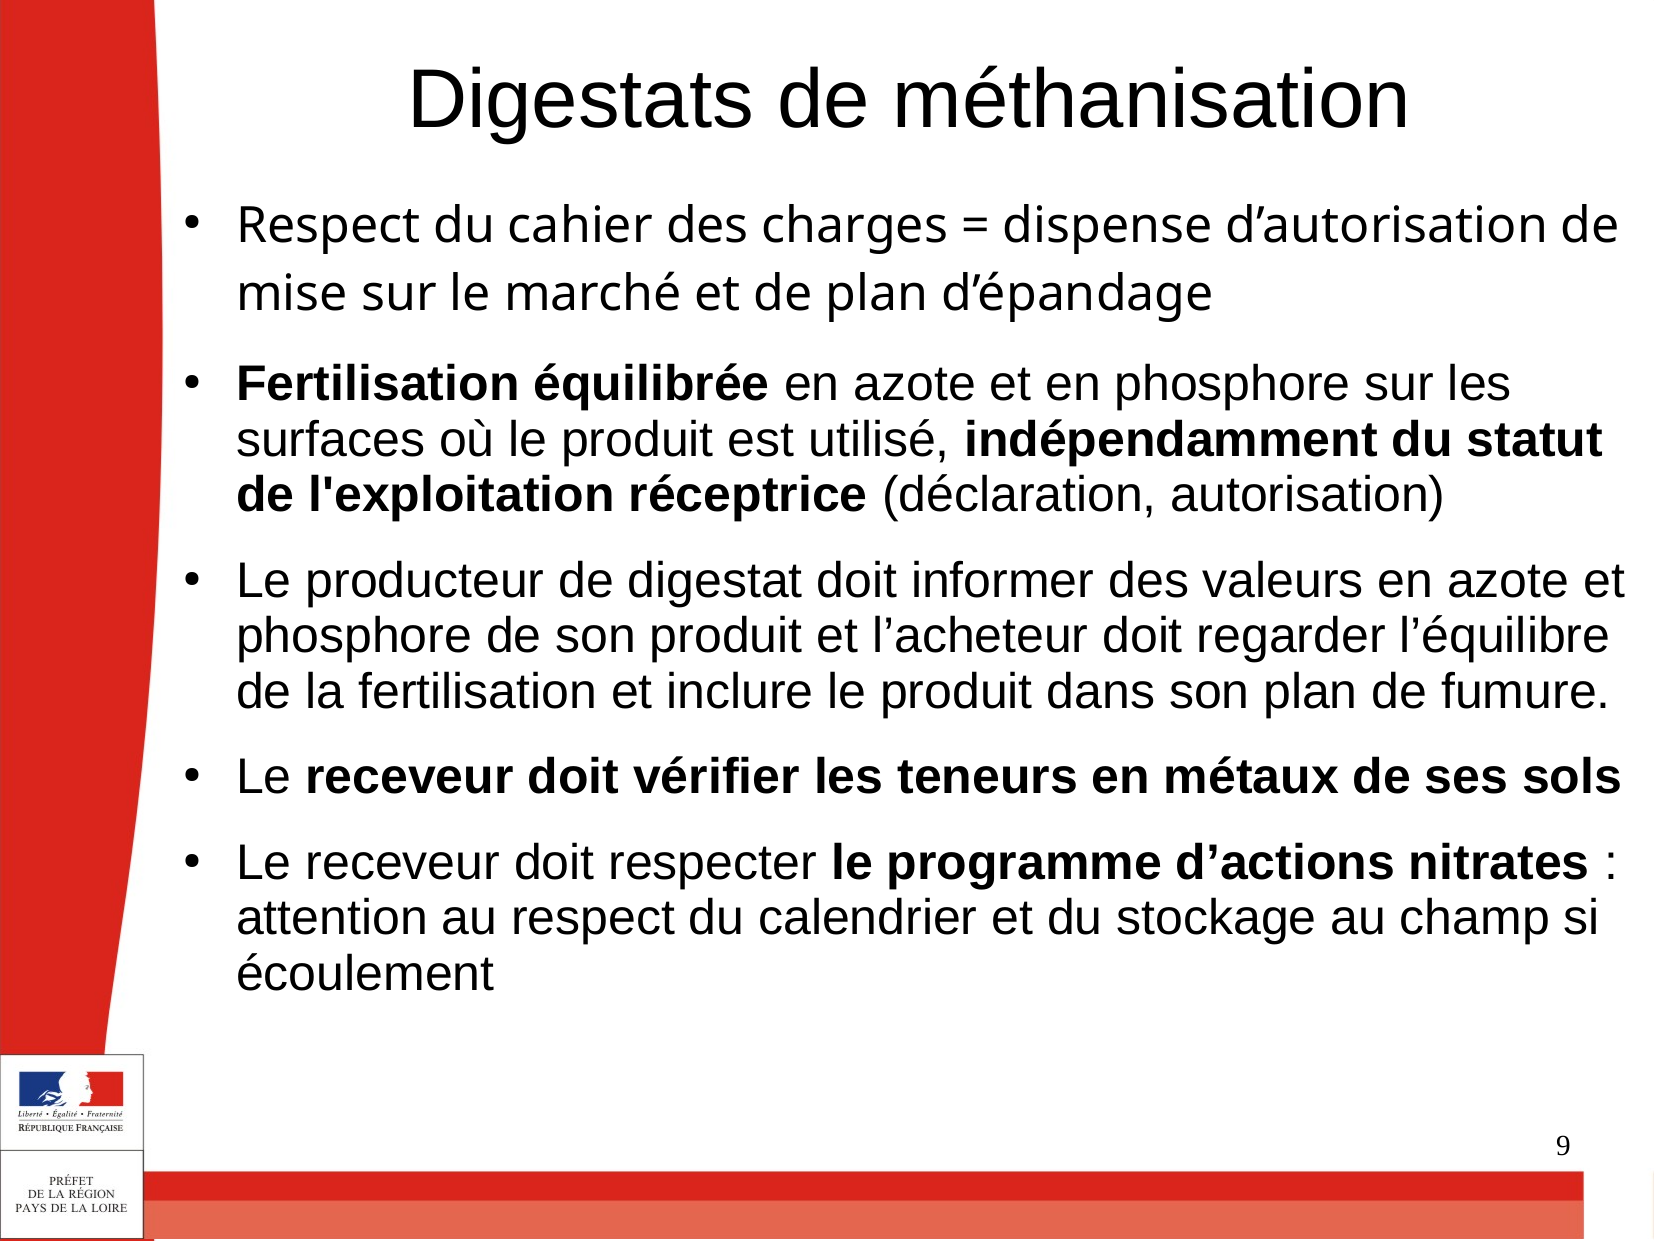

# Digestats de méthanisation
Respect du cahier des charges = dispense d’autorisation de mise sur le marché et de plan d’épandage
Fertilisation équilibrée en azote et en phosphore sur les surfaces où le produit est utilisé, indépendamment du statut de l'exploitation réceptrice (déclaration, autorisation)
Le producteur de digestat doit informer des valeurs en azote et phosphore de son produit et l’acheteur doit regarder l’équilibre de la fertilisation et inclure le produit dans son plan de fumure.
Le receveur doit vérifier les teneurs en métaux de ses sols
Le receveur doit respecter le programme d’actions nitrates : attention au respect du calendrier et du stockage au champ si écoulement
9